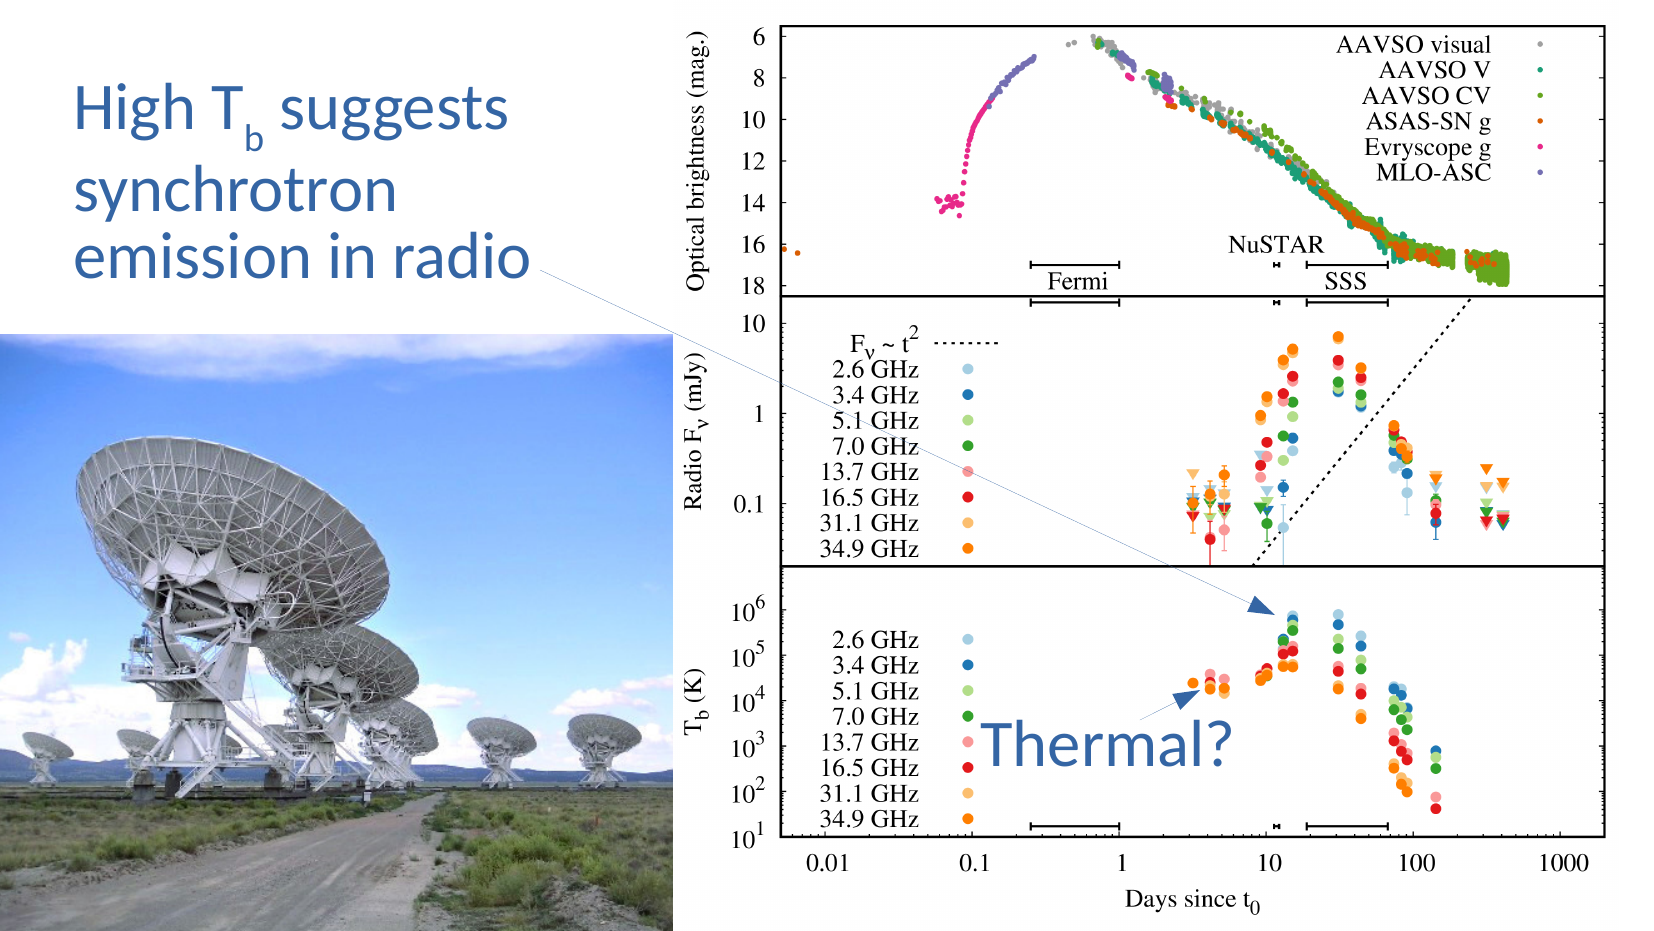

High Tb suggests synchrotron emission in radio
Thermal?